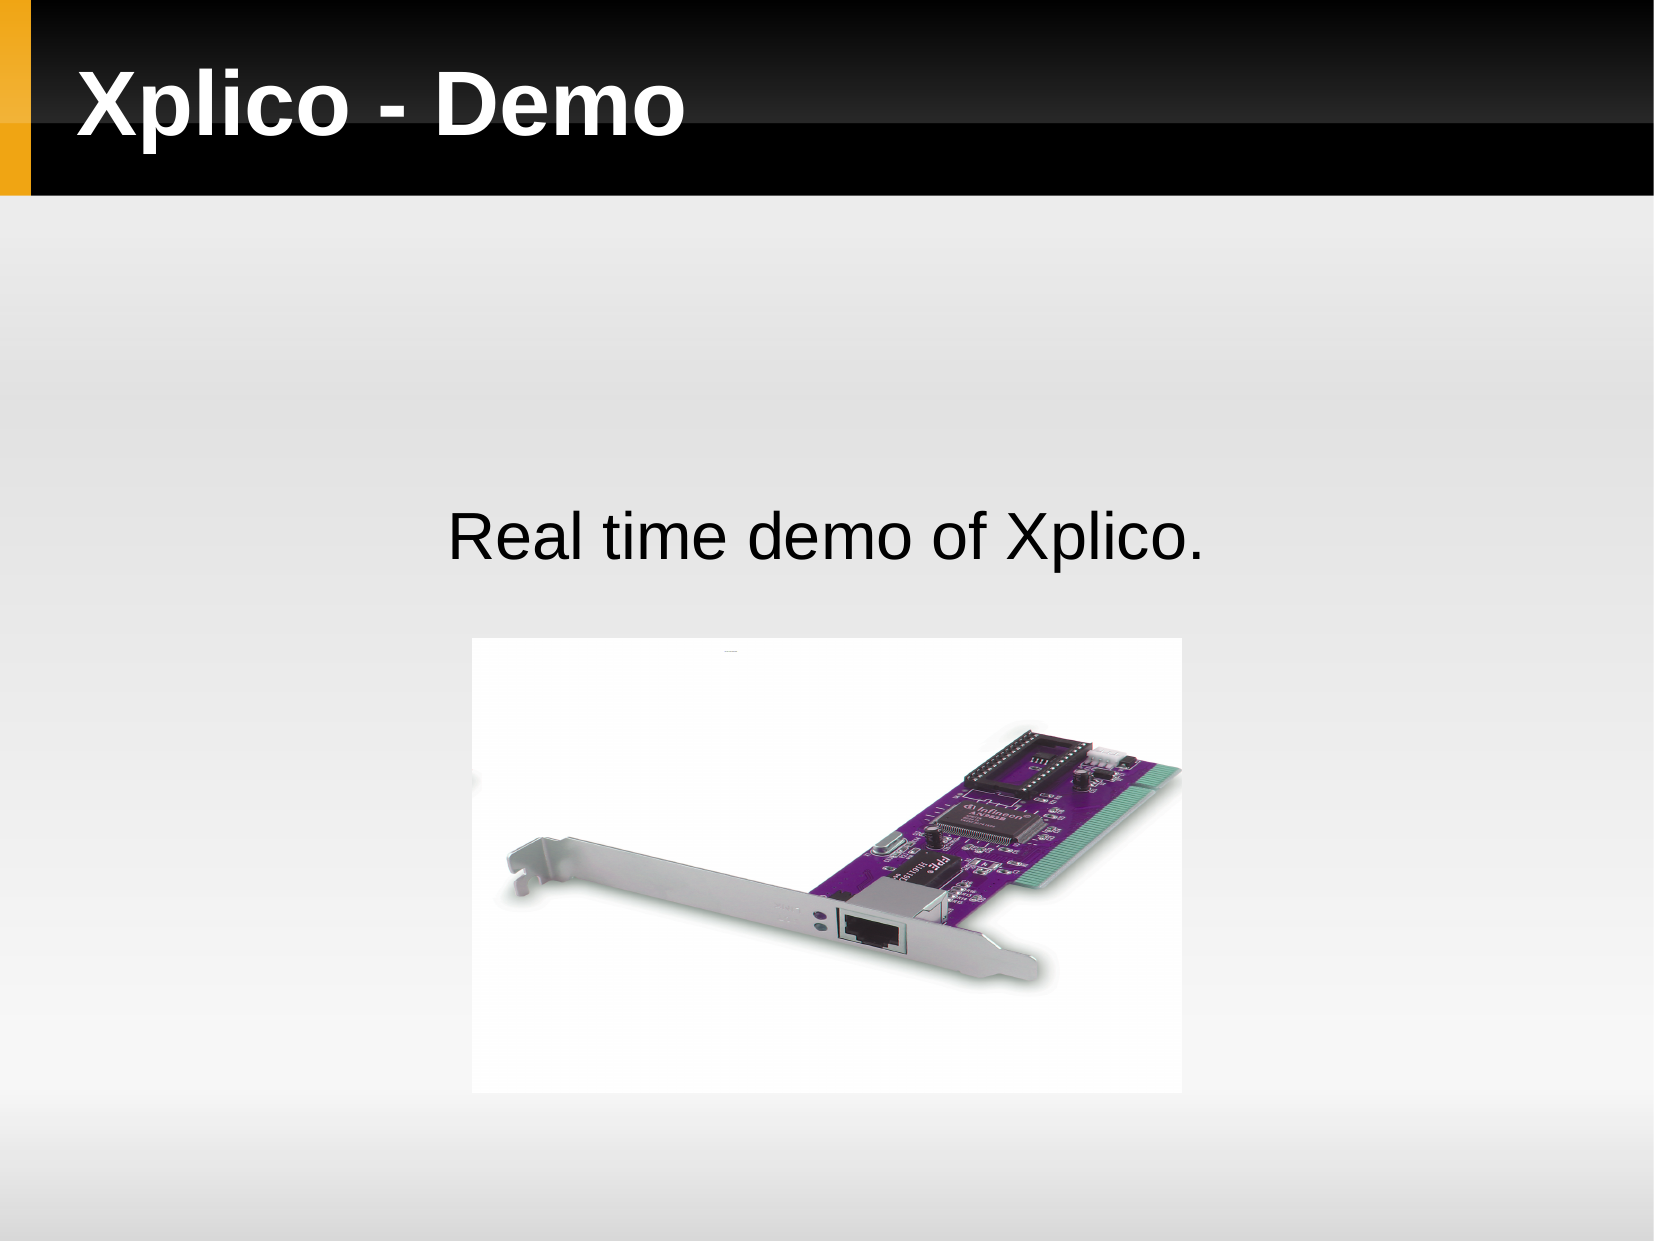

# Xplico - Demo
Real time demo of Xplico.